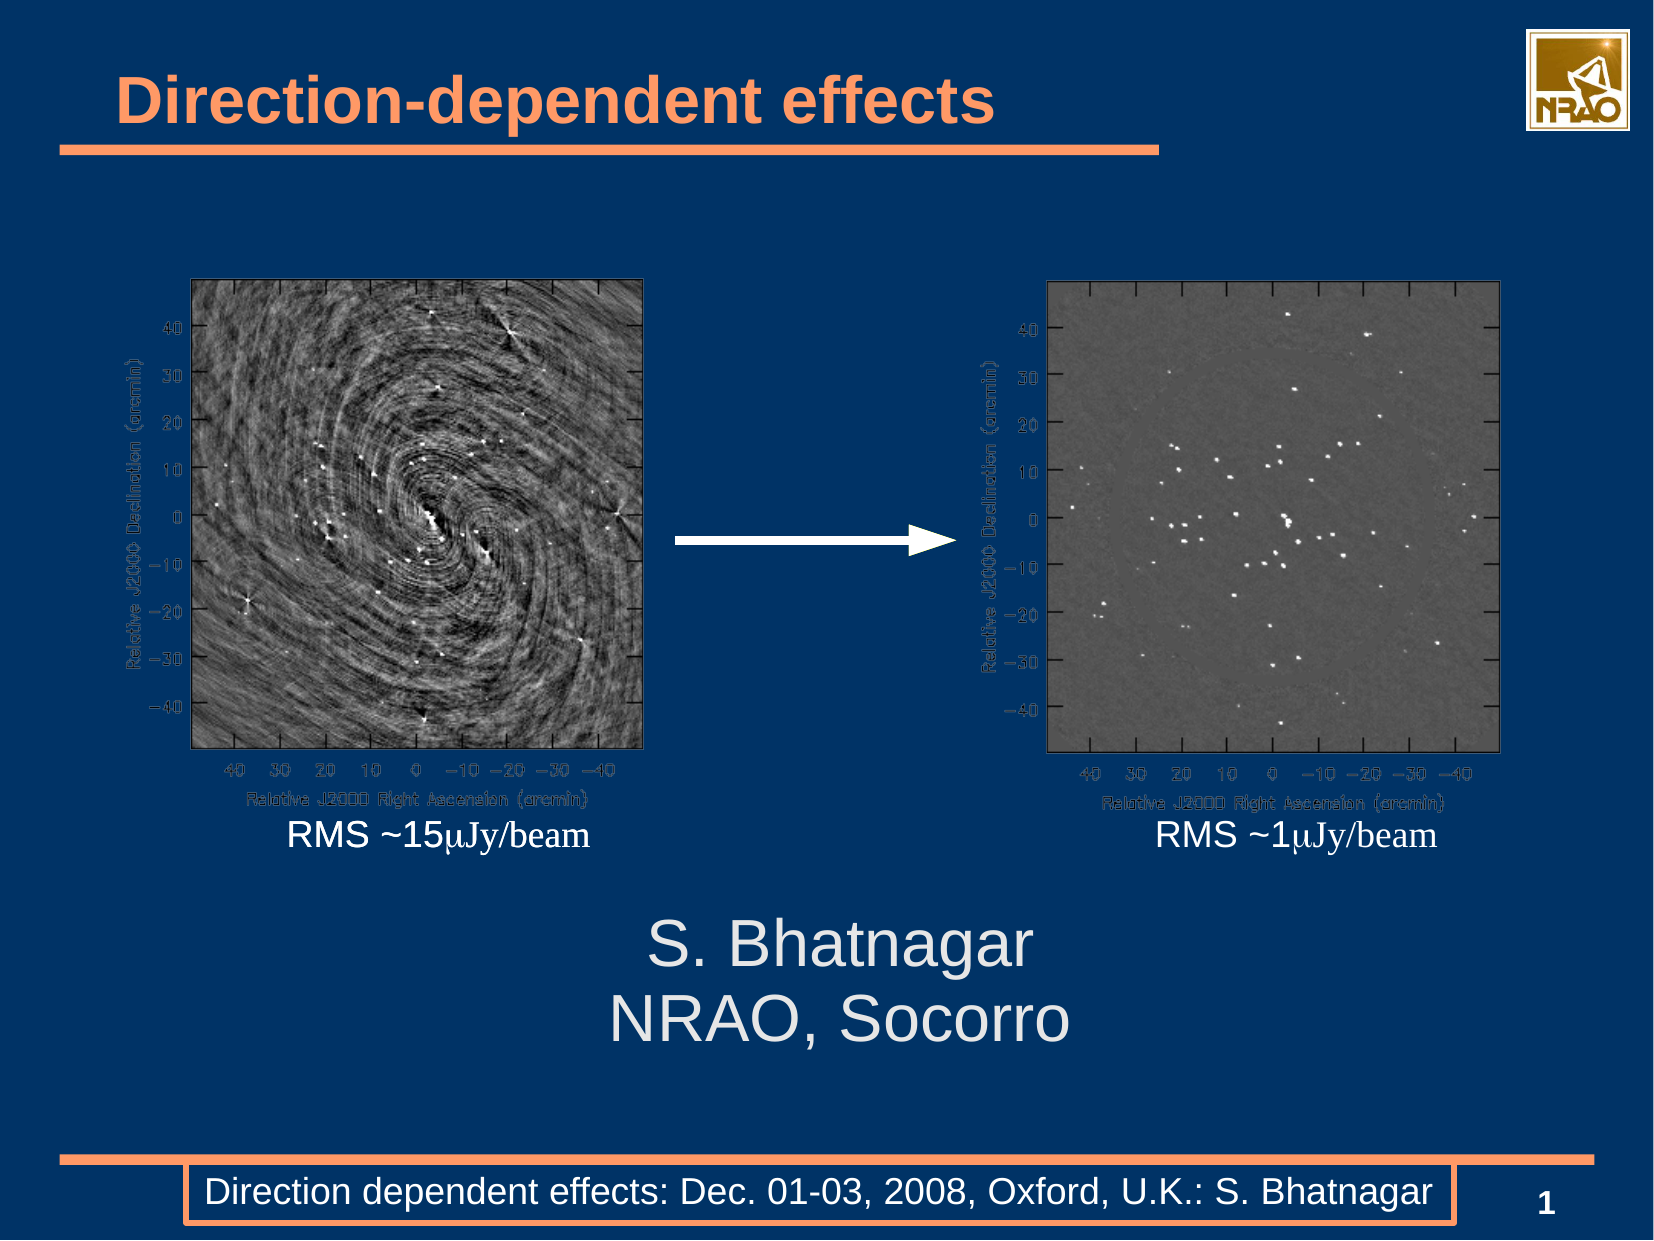

# Direction-dependent effects
S. Bhatnagar
NRAO, Socorro
RMS ~15mJy/beam
RMS ~15mJy/beam
RMS ~1mJy/beam